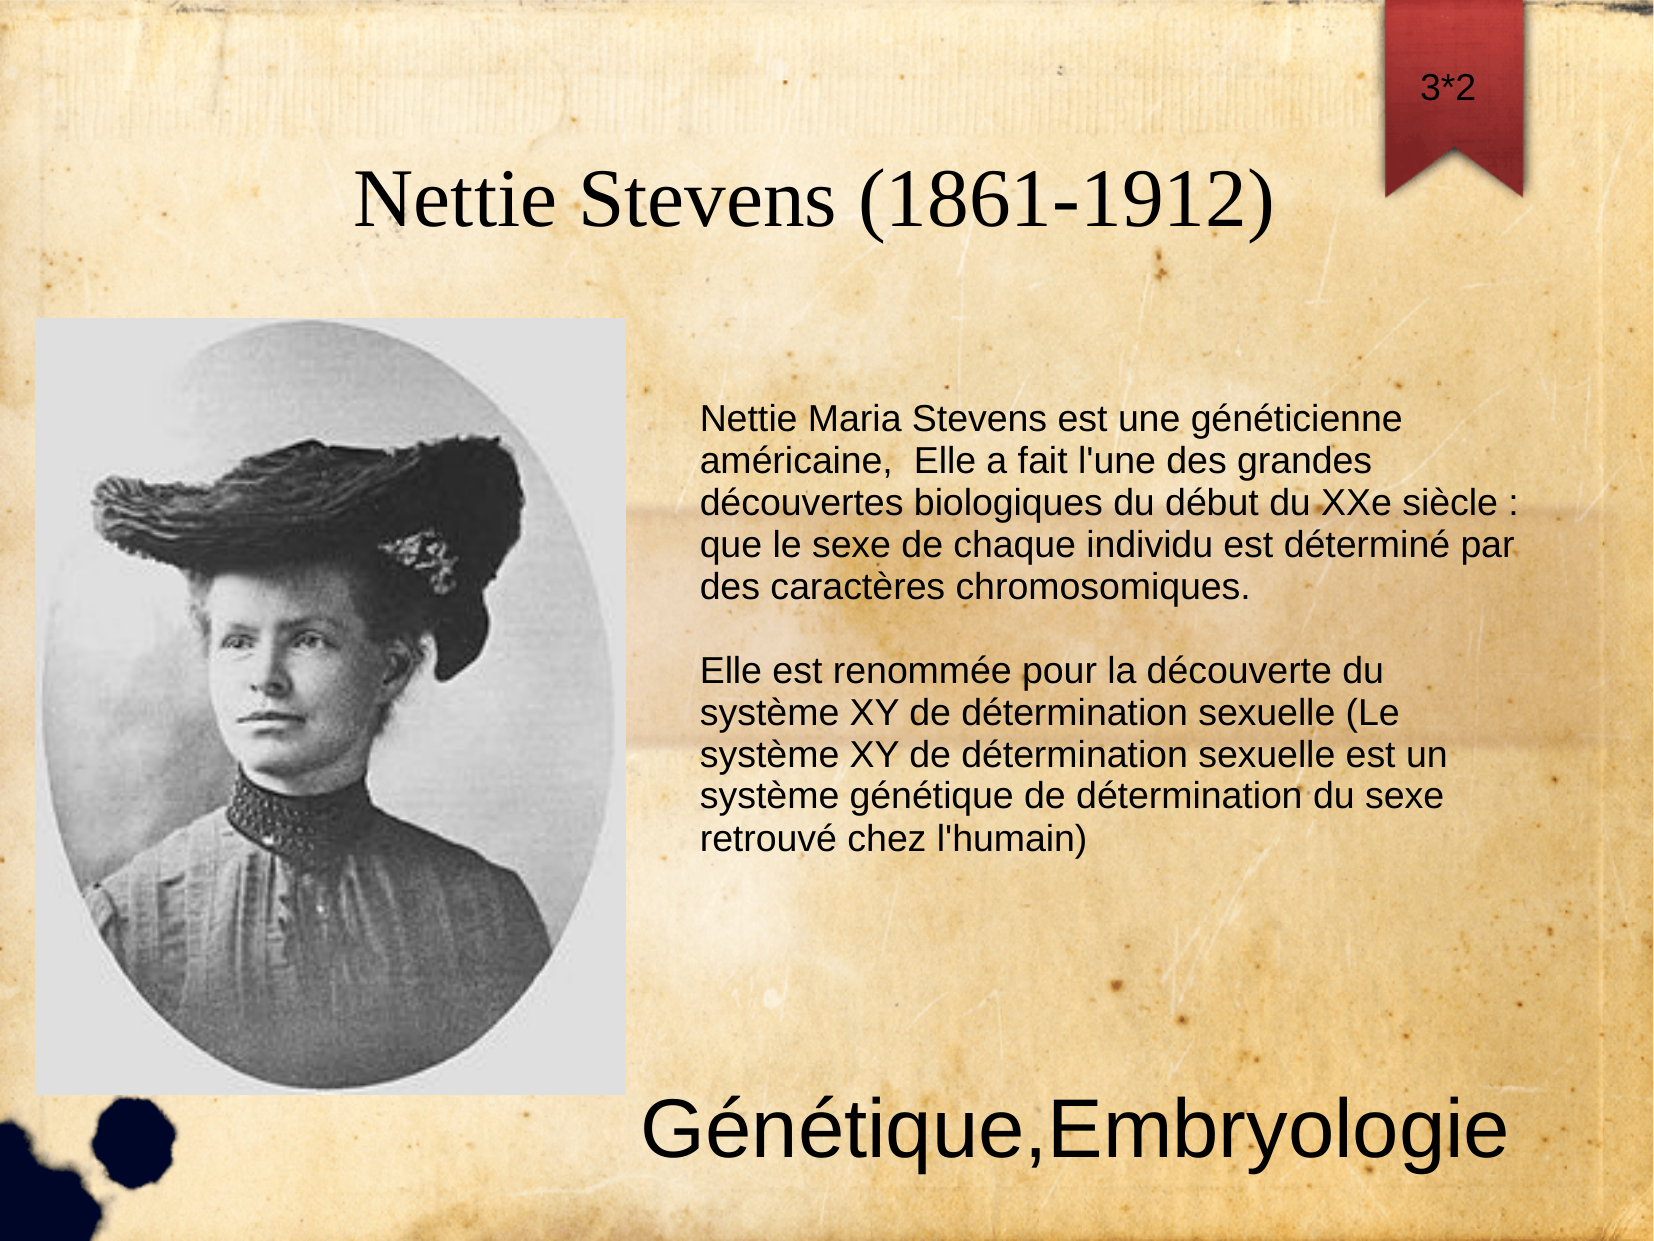

3*2
# Nettie Stevens (1861-1912)
Nettie Maria Stevens est une généticienne américaine, Elle a fait l'une des grandes découvertes biologiques du début du XXe siècle : que le sexe de chaque individu est déterminé par des caractères chromosomiques.
Elle est renommée pour la découverte du système XY de détermination sexuelle (Le système XY de détermination sexuelle est un système génétique de détermination du sexe retrouvé chez l'humain)
 	Génétique,Embryologie